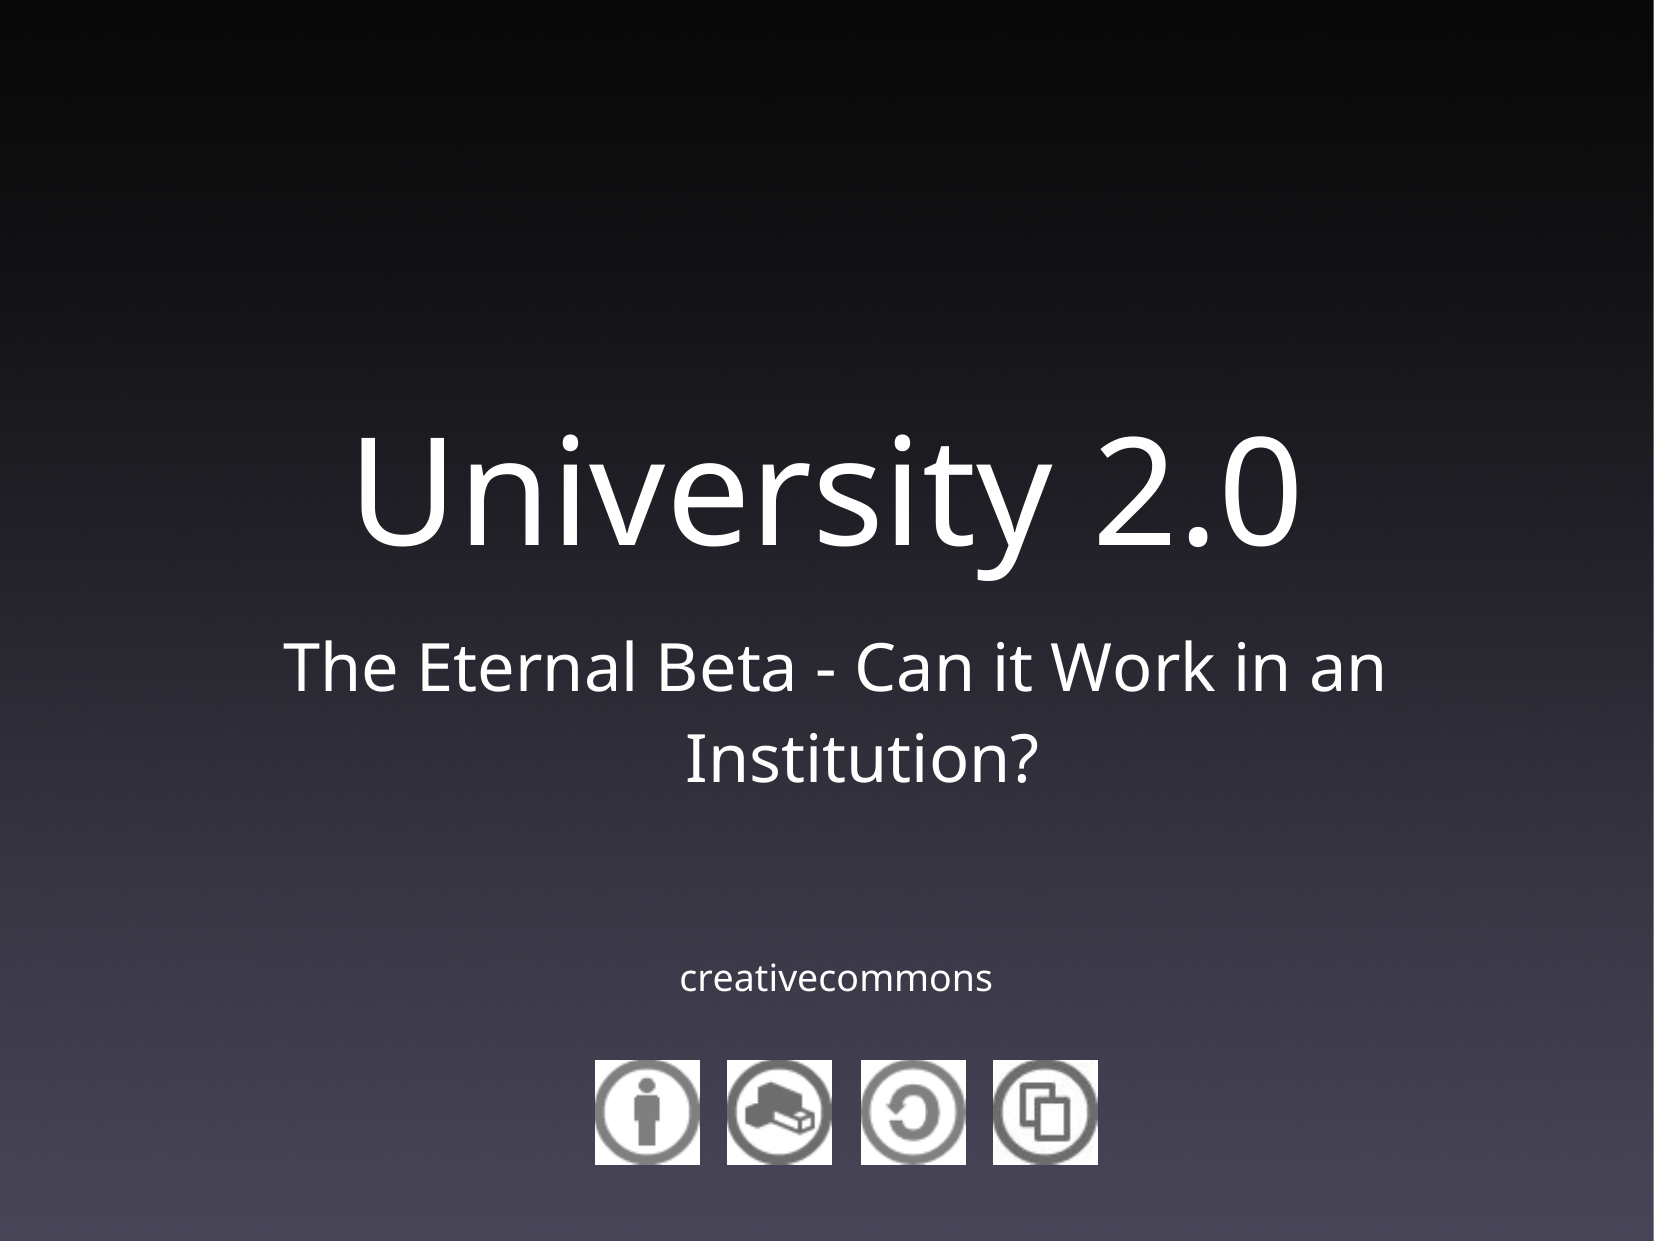

# University 2.0
The Eternal Beta - Can it Work in an Institution?
creativecommons